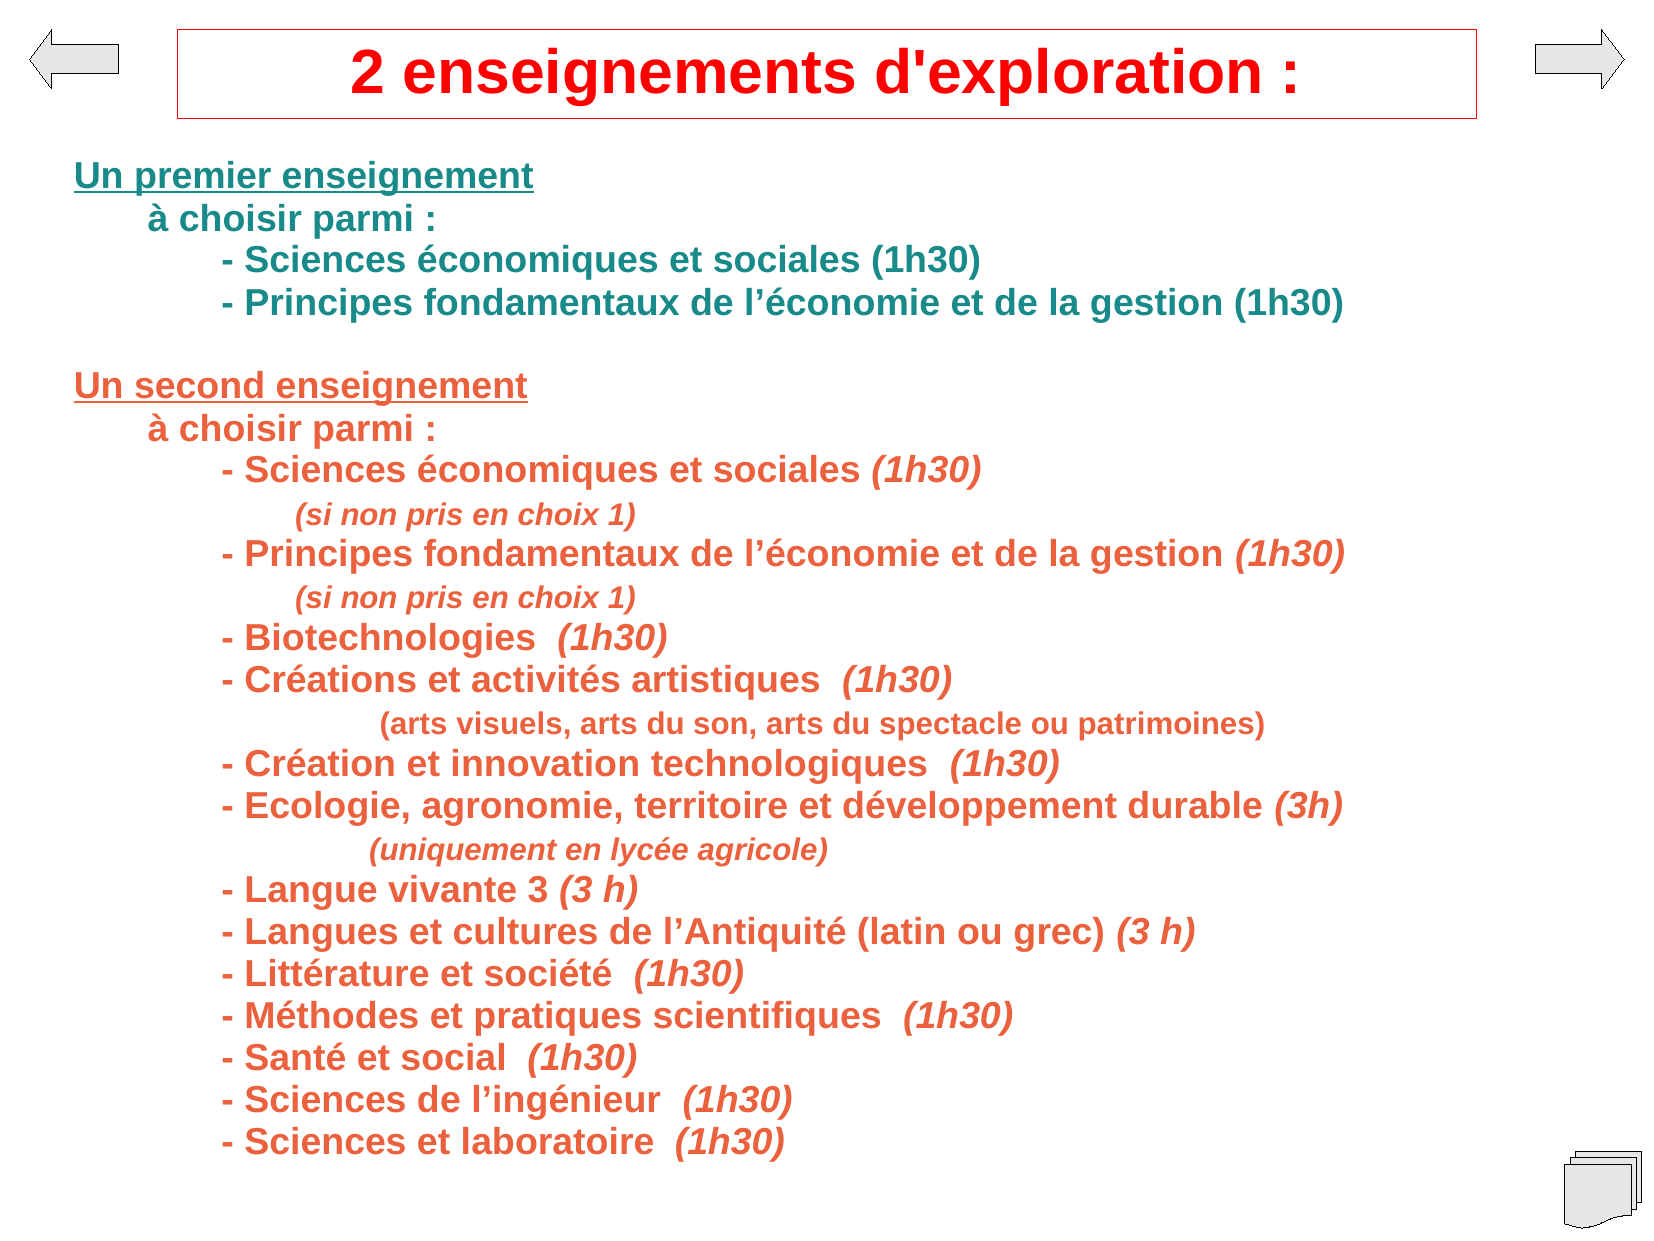

2 enseignements d'exploration :
Un premier enseignement
	à choisir parmi :
		- Sciences économiques et sociales (1h30)
		- Principes fondamentaux de l’économie et de la gestion (1h30)
Un second enseignement
	à choisir parmi :
		- Sciences économiques et sociales (1h30)
			(si non pris en choix 1)
		- Principes fondamentaux de l’économie et de la gestion (1h30)
			(si non pris en choix 1)
		- Biotechnologies (1h30)
		- Créations et activités artistiques (1h30)
				 (arts visuels, arts du son, arts du spectacle ou patrimoines)
		- Création et innovation technologiques (1h30)
		- Ecologie, agronomie, territoire et développement durable (3h)
				(uniquement en lycée agricole)
		- Langue vivante 3 (3 h)
		- Langues et cultures de l’Antiquité (latin ou grec) (3 h)
		- Littérature et société (1h30)
		- Méthodes et pratiques scientifiques (1h30)
		- Santé et social	 (1h30)
		- Sciences de l’ingénieur (1h30)
		- Sciences et laboratoire	 (1h30)